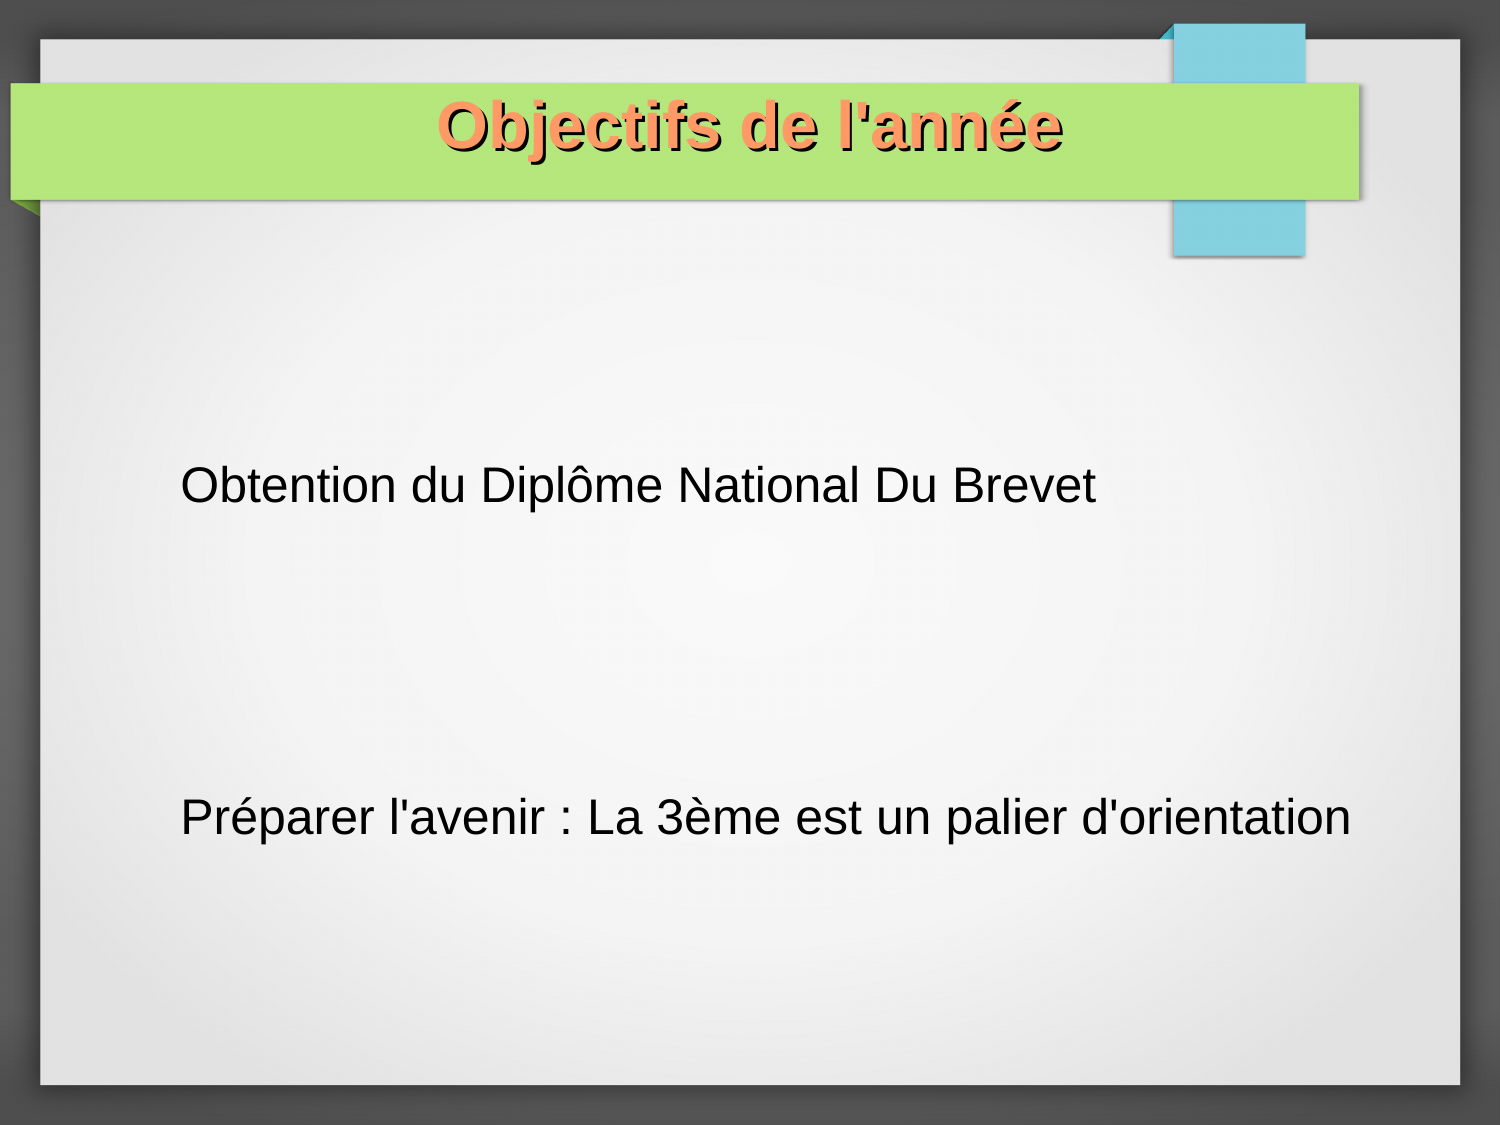

# Objectifs de l'année
Obtention du Diplôme National Du Brevet
Préparer l'avenir : La 3ème est un palier d'orientation